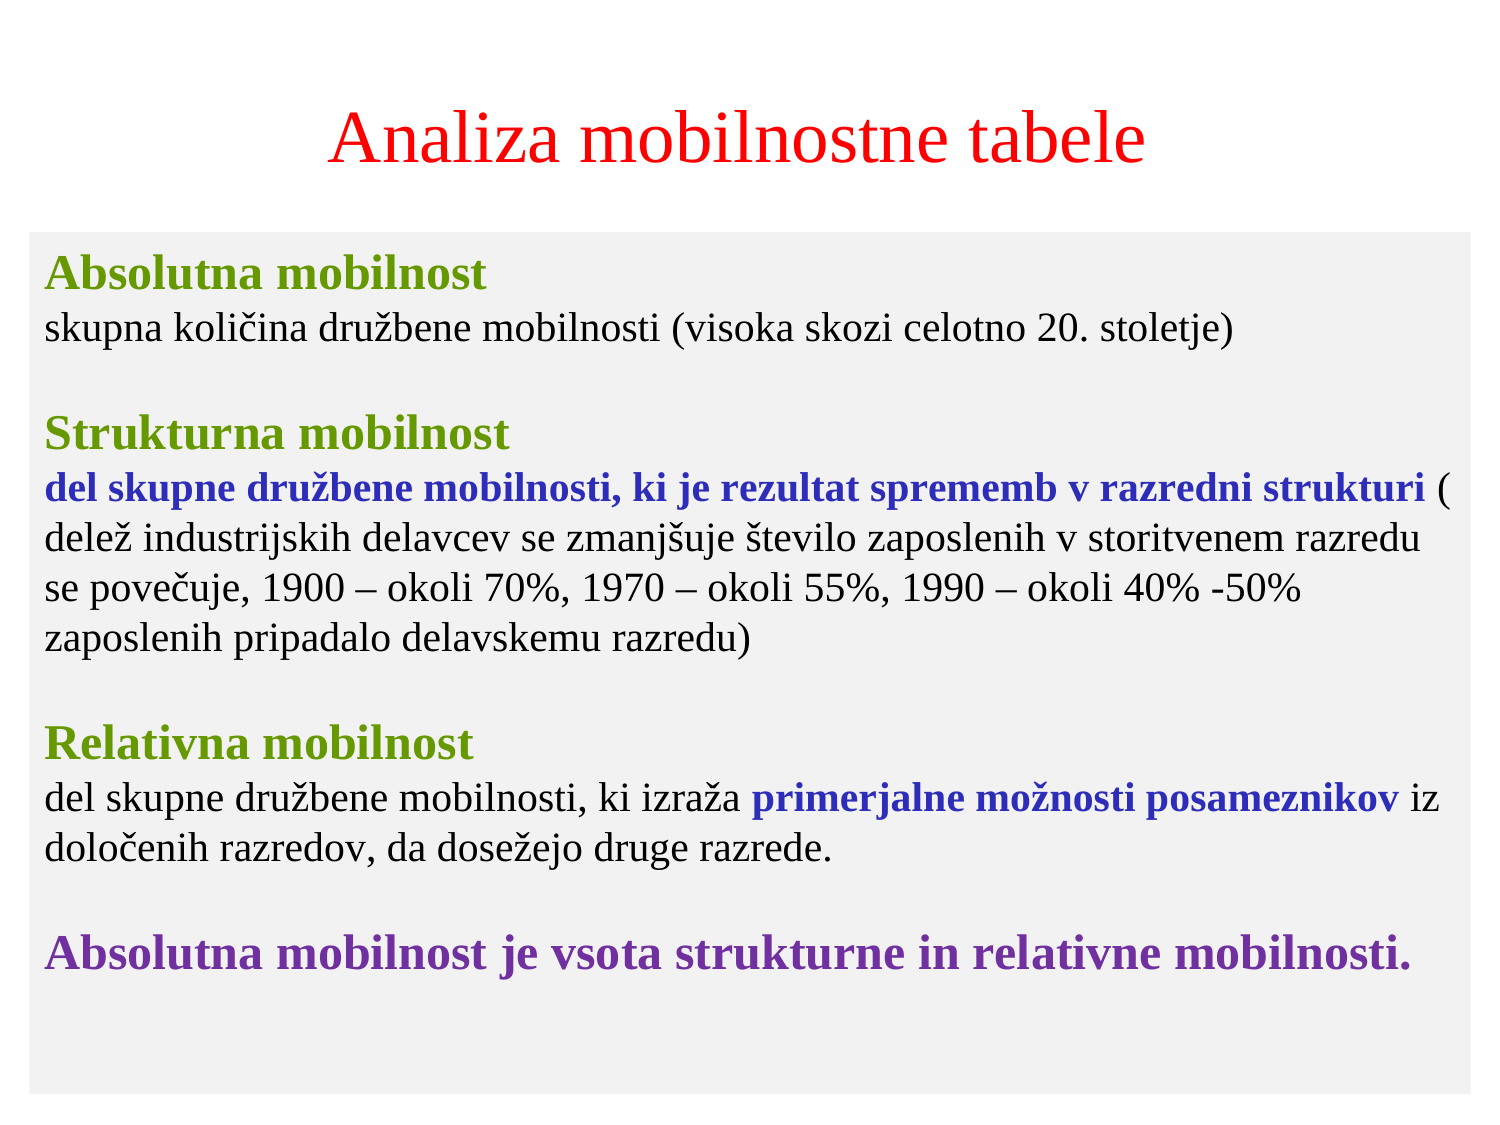

# Analiza mobilnostne tabele
Absolutna mobilnost
skupna količina družbene mobilnosti (visoka skozi celotno 20. stoletje)
Strukturna mobilnost
del skupne družbene mobilnosti, ki je rezultat sprememb v razredni strukturi ( delež industrijskih delavcev se zmanjšuje število zaposlenih v storitvenem razredu se povečuje, 1900 – okoli 70%, 1970 – okoli 55%, 1990 – okoli 40% -50% zaposlenih pripadalo delavskemu razredu)
Relativna mobilnost
del skupne družbene mobilnosti, ki izraža primerjalne možnosti posameznikov iz določenih razredov, da dosežejo druge razrede.
Absolutna mobilnost je vsota strukturne in relativne mobilnosti.